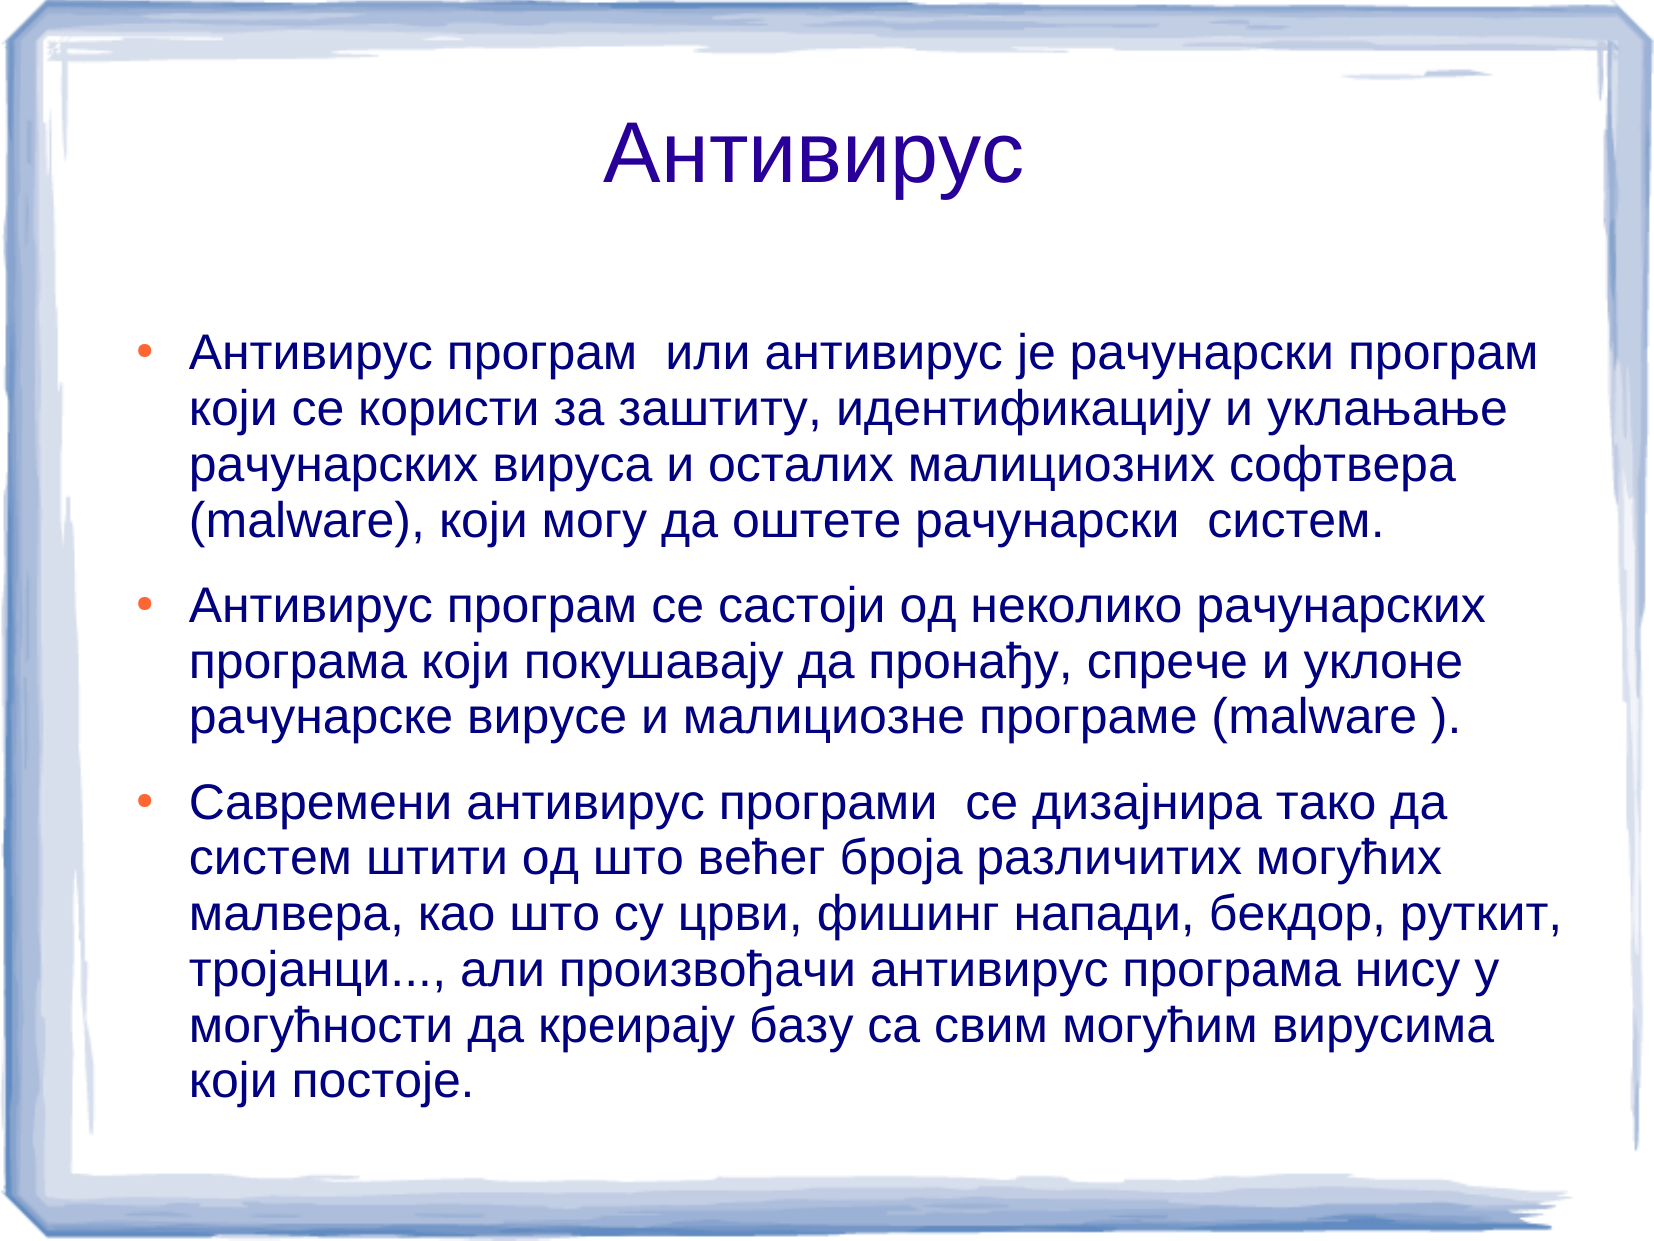

# Антивирус
Антивирус програм или антивирус је рачунарски програм који се користи за заштиту, идентификацију и уклањање рачунарских вируса и осталих малициозних софтвера (malware), који могу да оштете рачунарски систем.
Антивирус програм се састоји од неколико рачунарских програма који покушавају да пронађу, спрече и уклоне рачунарске вирусе и малициозне програме (malware ).
Савремени антивирус програми се дизајнира тако да систем штити од што већег броја различитих могућих малвера, као што су црви, фишинг напади, бекдор, руткит, тројанци..., али произвођачи антивирус програма нису у могућности да креирају базу са свим могућим вирусима који постоје.